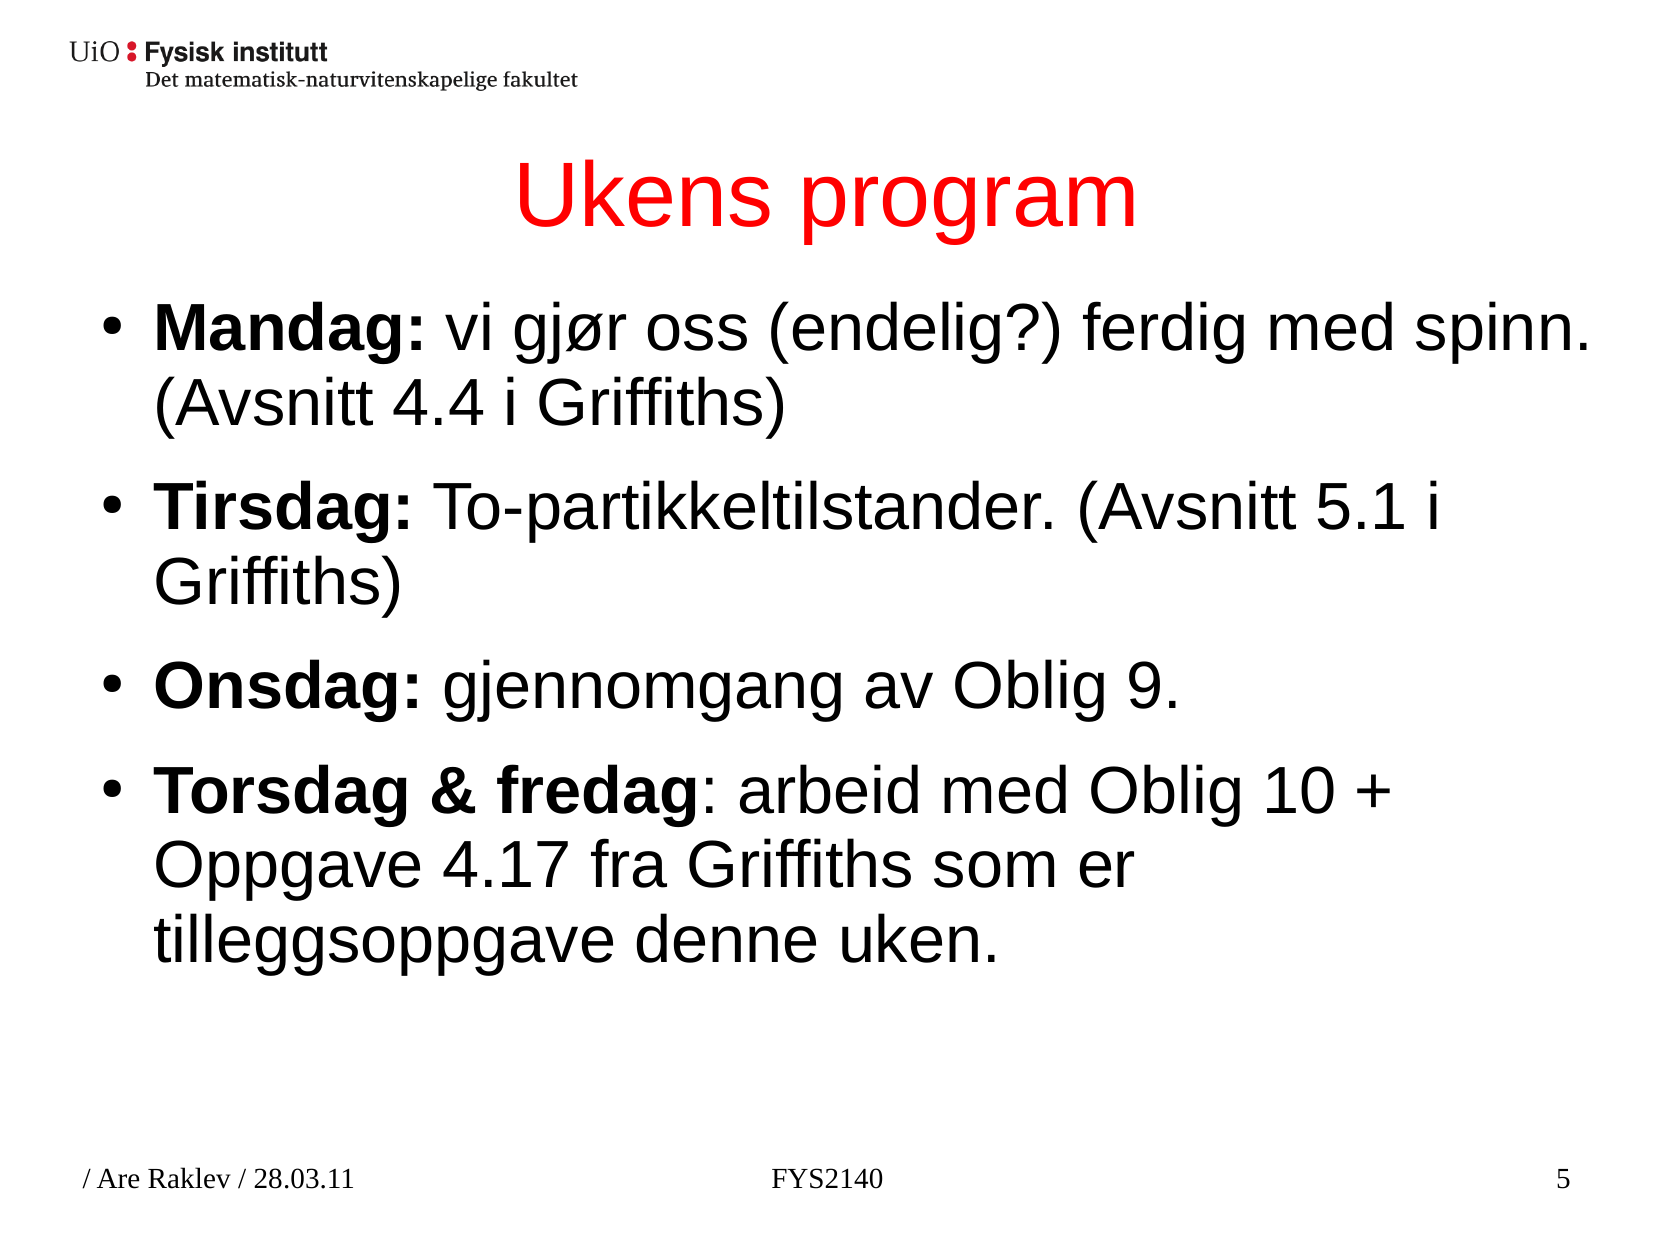

# Ukens program
Mandag: vi gjør oss (endelig?) ferdig med spinn. (Avsnitt 4.4 i Griffiths)
Tirsdag: To-partikkeltilstander. (Avsnitt 5.1 i Griffiths)
Onsdag: gjennomgang av Oblig 9.
Torsdag & fredag: arbeid med Oblig 10 + Oppgave 4.17 fra Griffiths som er tilleggsoppgave denne uken.
/ Are Raklev / 28.03.11
FYS2140
5